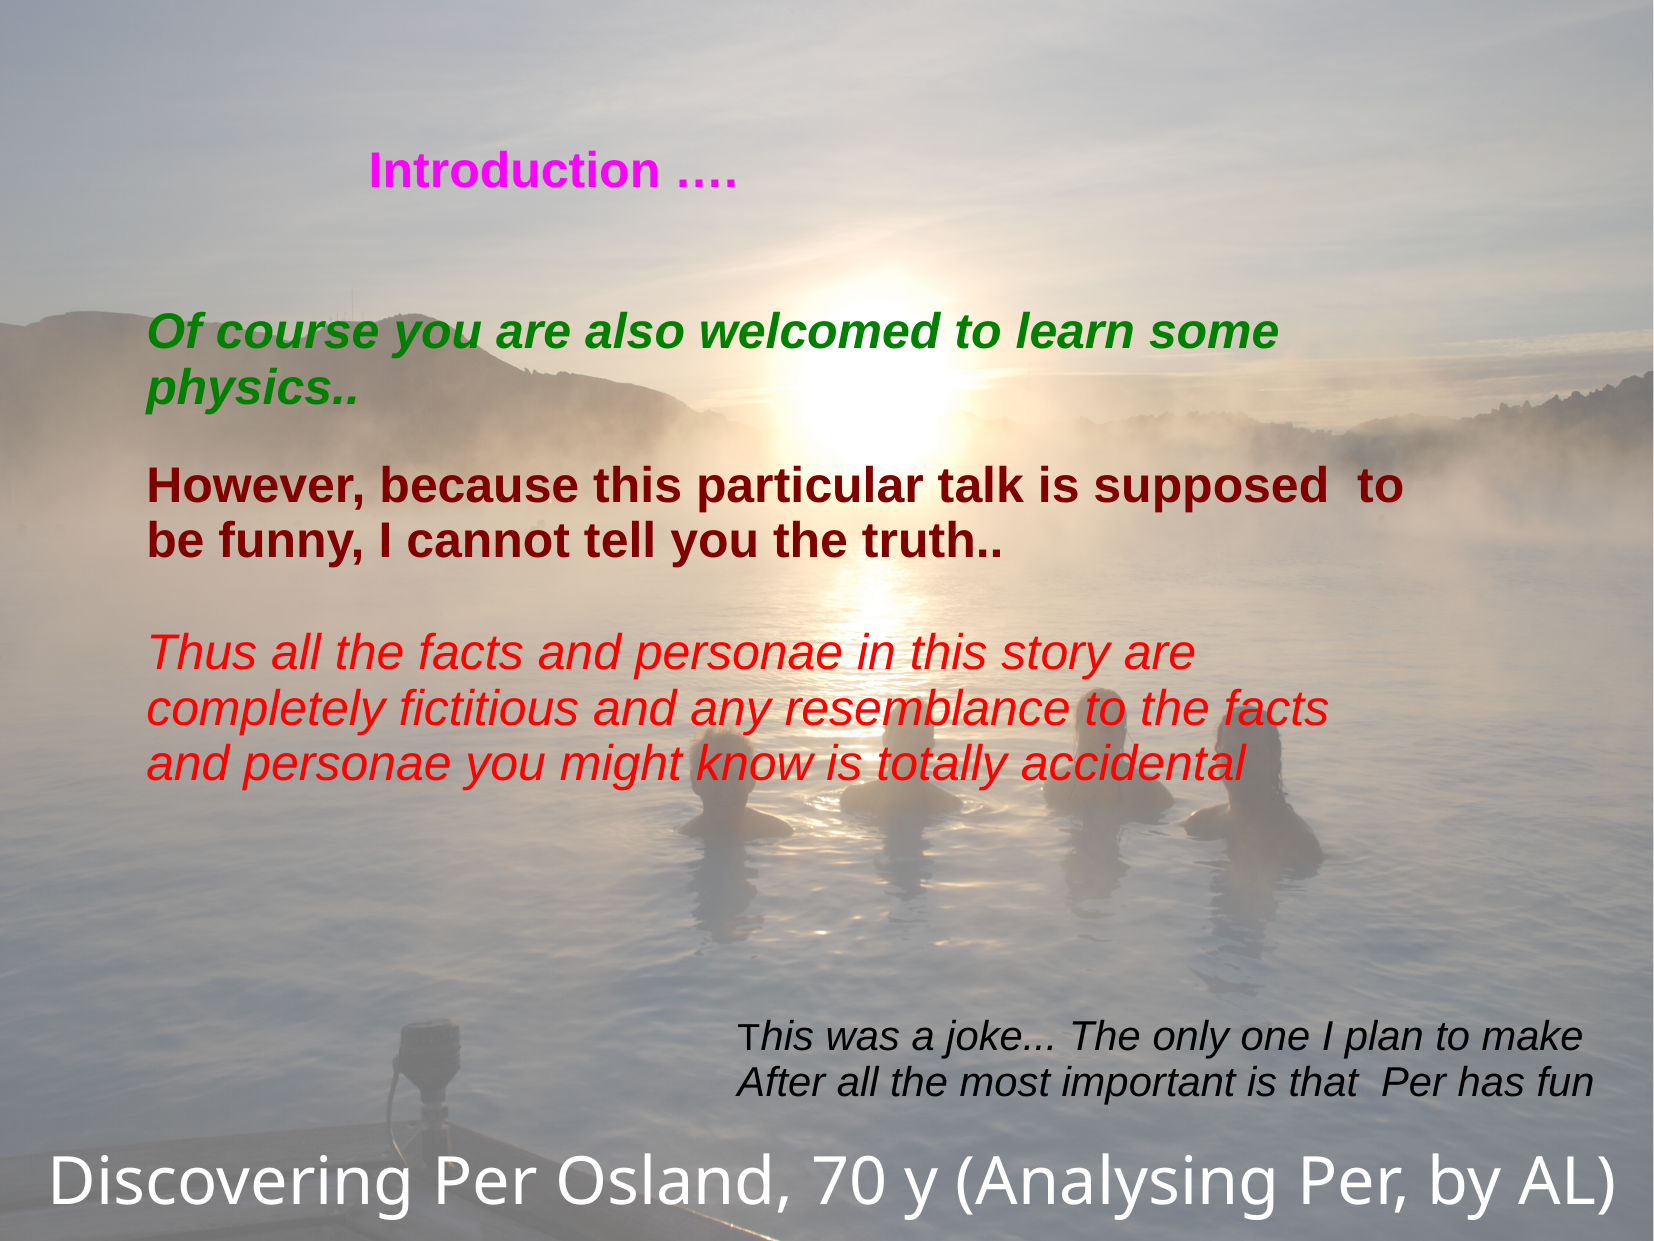

Introduction ….
Of course you are also welcomed to learn some physics..
However, because this particular talk is supposed to be funny, I cannot tell you the truth..
Thus all the facts and personae in this story are completely fictitious and any resemblance to the facts and personae you might know is totally accidental
This was a joke... The only one I plan to make
After all the most important is that Per has fun